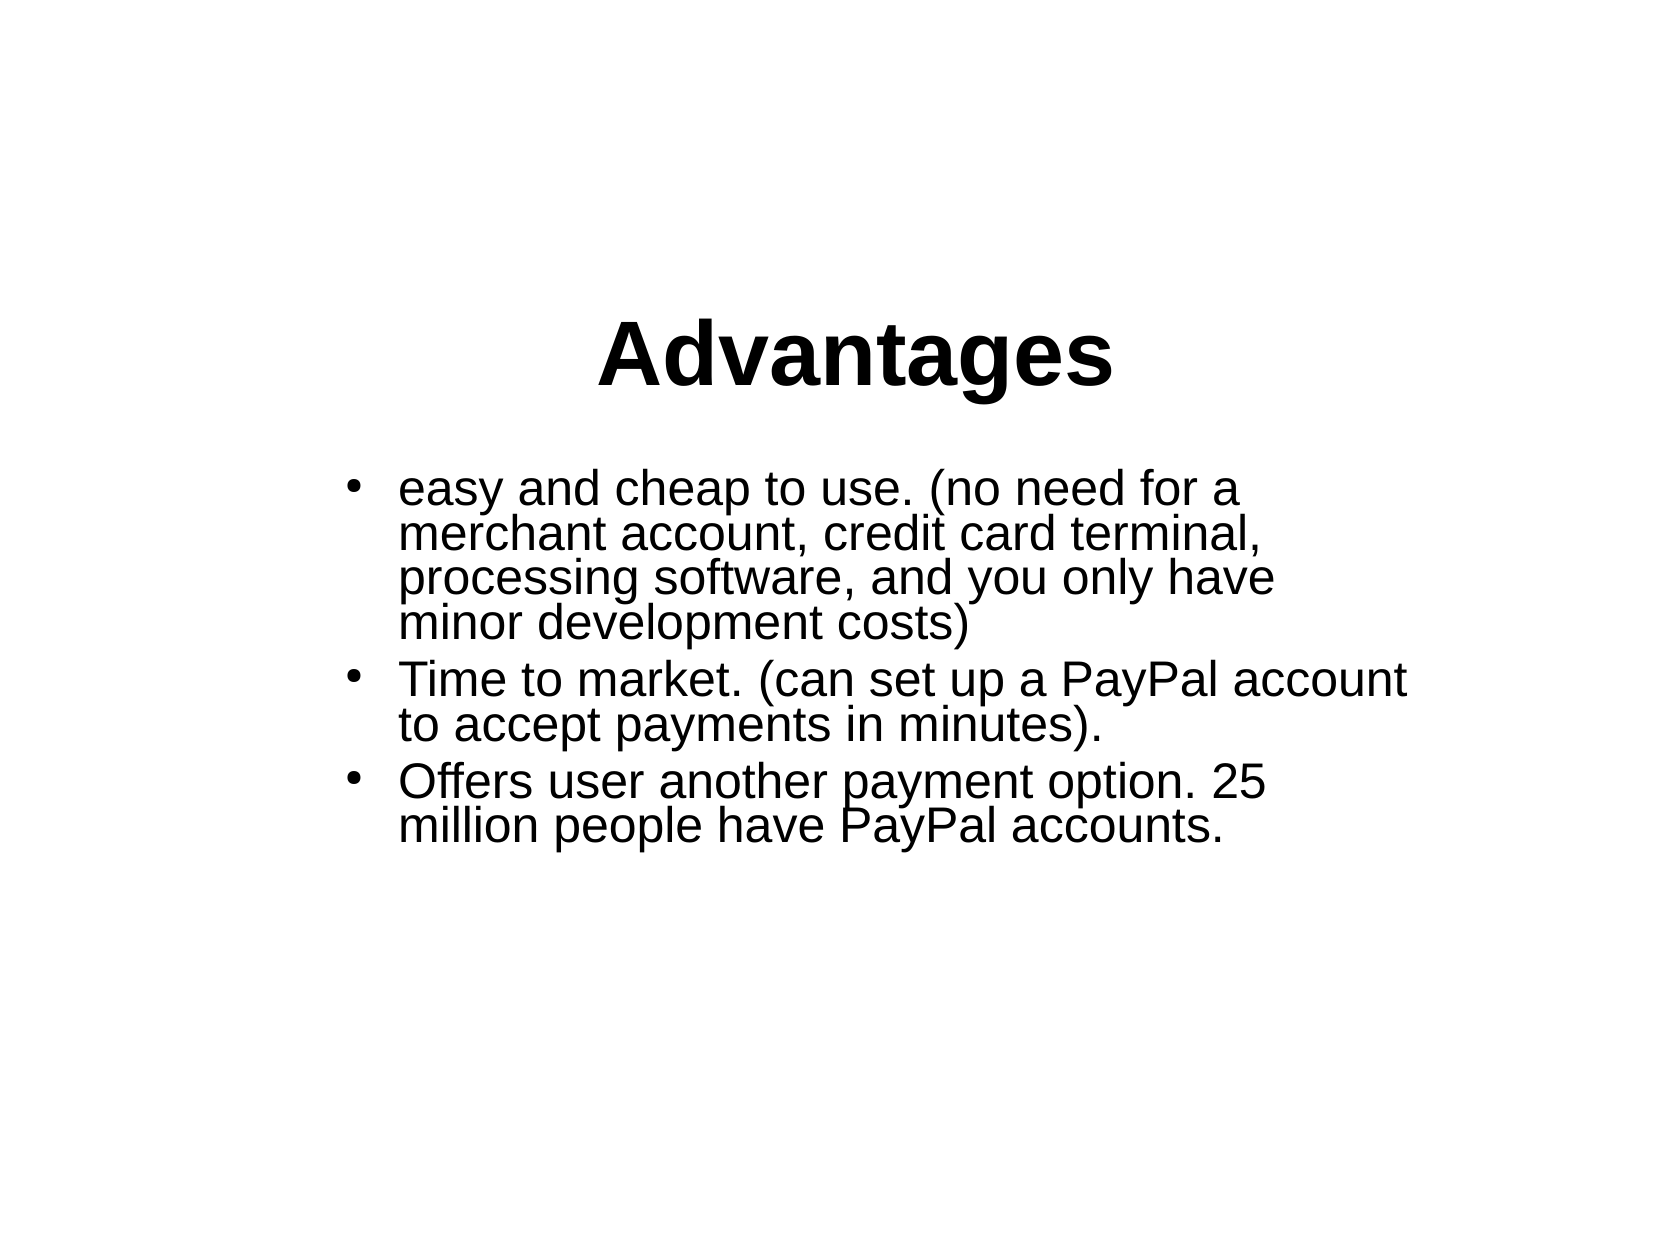

# Advantages
easy and cheap to use. (no need for a merchant account, credit card terminal, processing software, and you only have minor development costs)
Time to market. (can set up a PayPal account to accept payments in minutes).
Offers user another payment option. 25 million people have PayPal accounts.